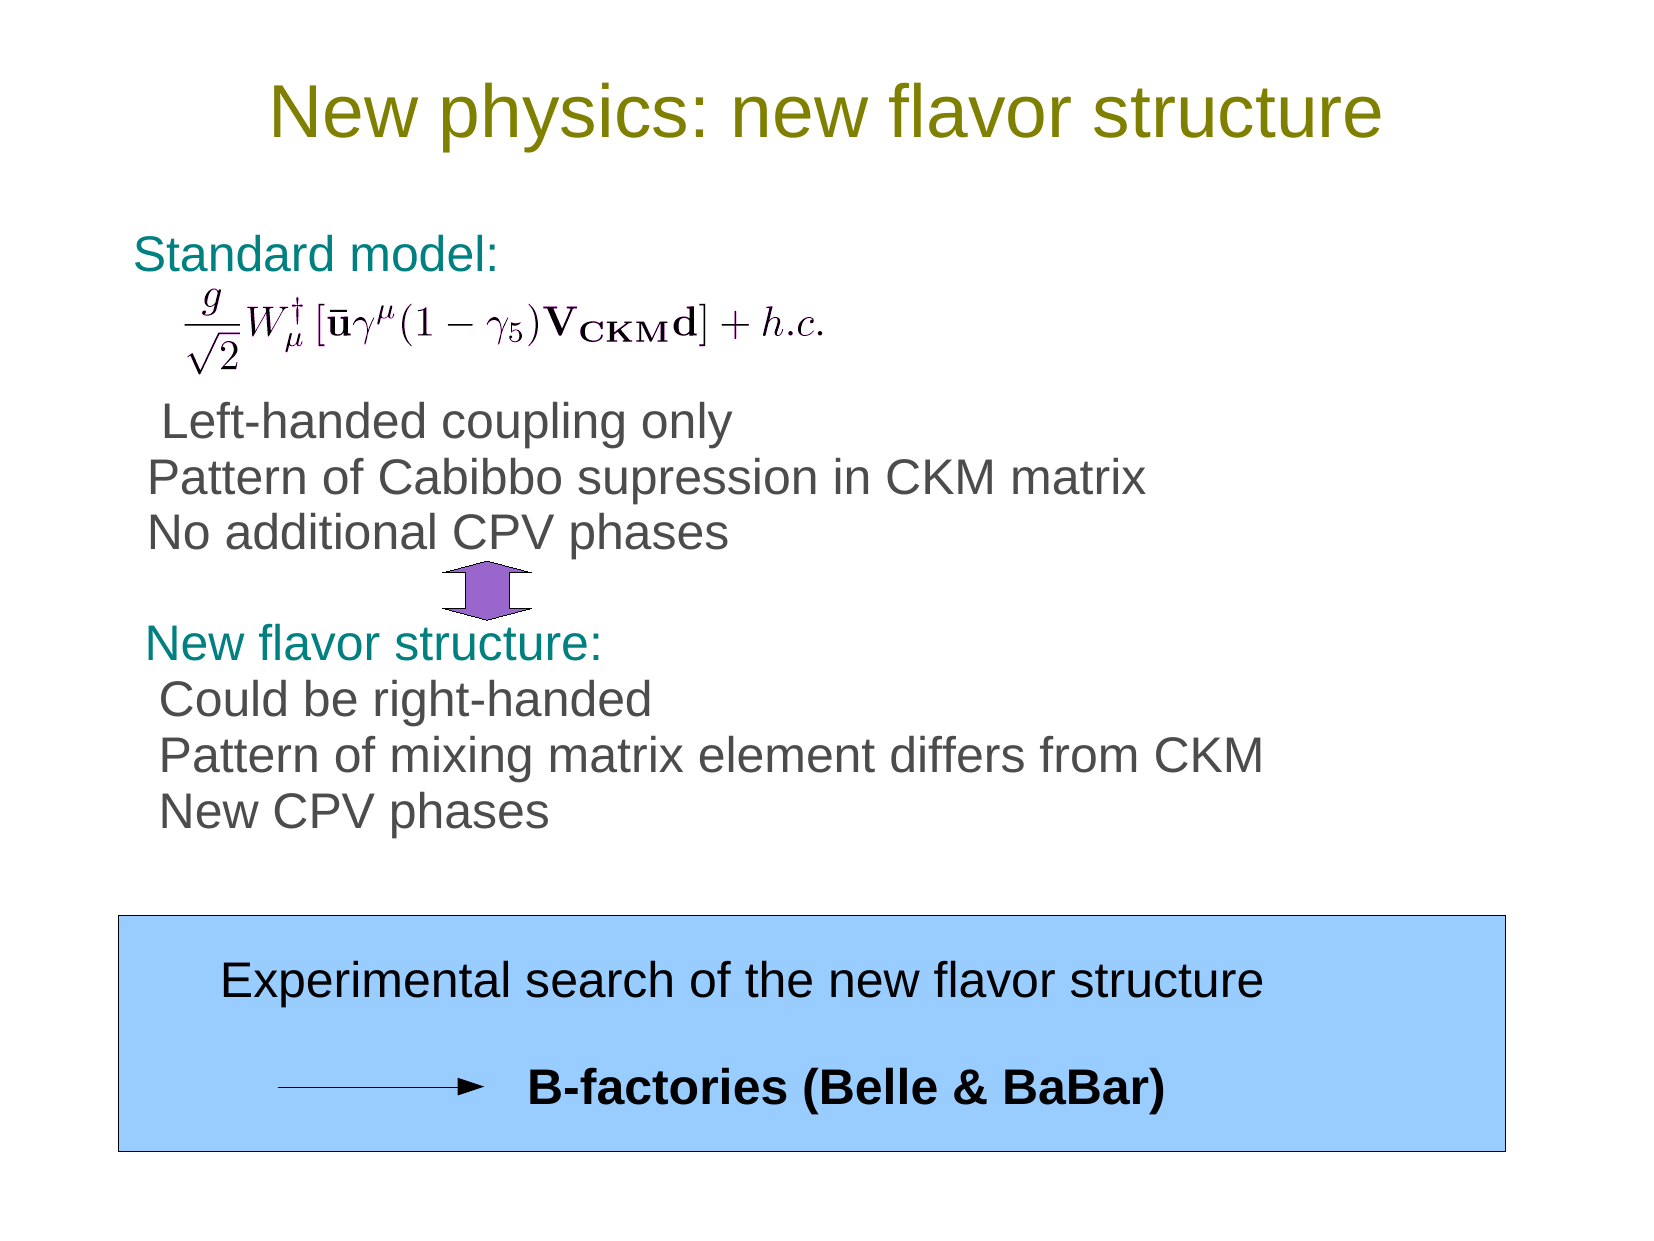

# New physics: new flavor structure
Standard model:
 Left-handed coupling only
 Pattern of Cabibbo supression in CKM matrix
 No additional CPV phases
New flavor structure:
 Could be right-handed
 Pattern of mixing matrix element differs from CKM
 New CPV phases
Experimental search of the new flavor structure
B-factories (Belle & BaBar)